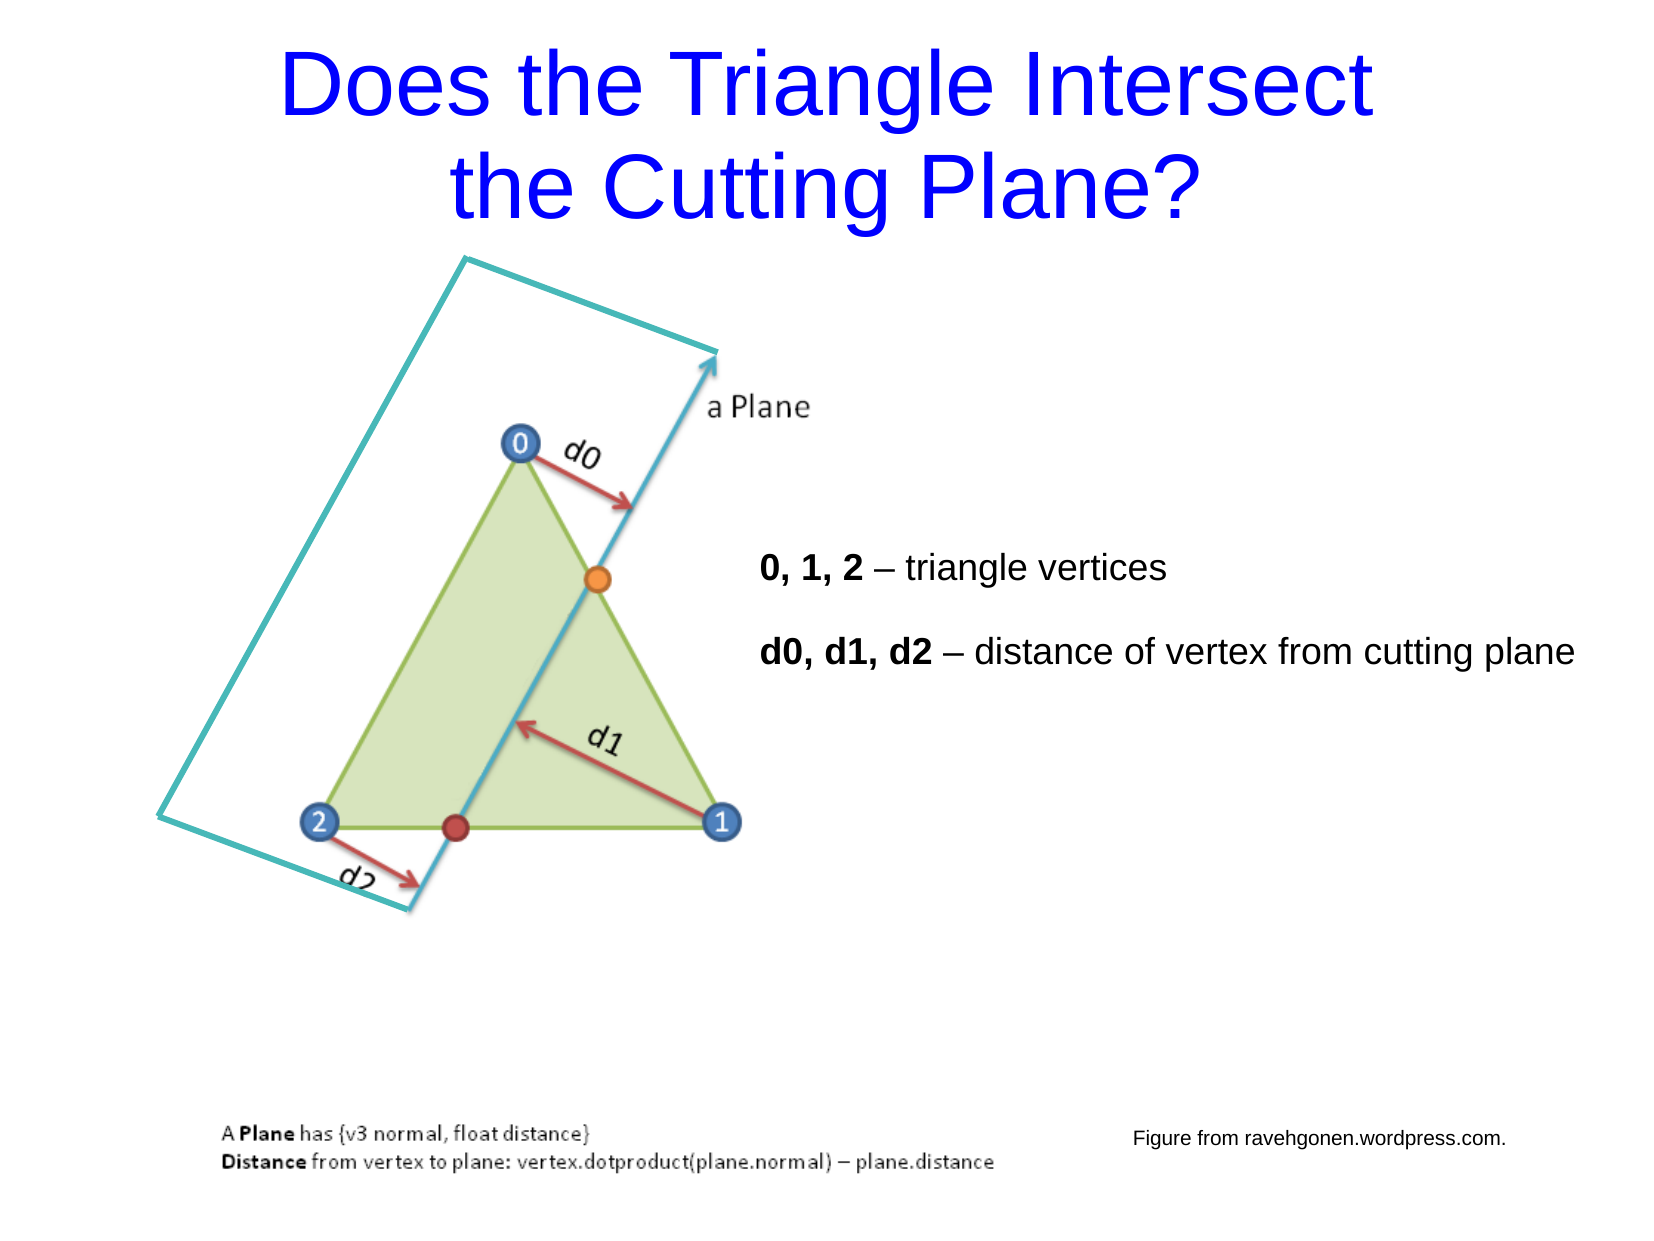

# Does the Triangle Intersect the Cutting Plane?
0, 1, 2 – triangle vertices
d0, d1, d2 – distance of vertex from cutting plane
Figure from ravehgonen.wordpress.com.
27